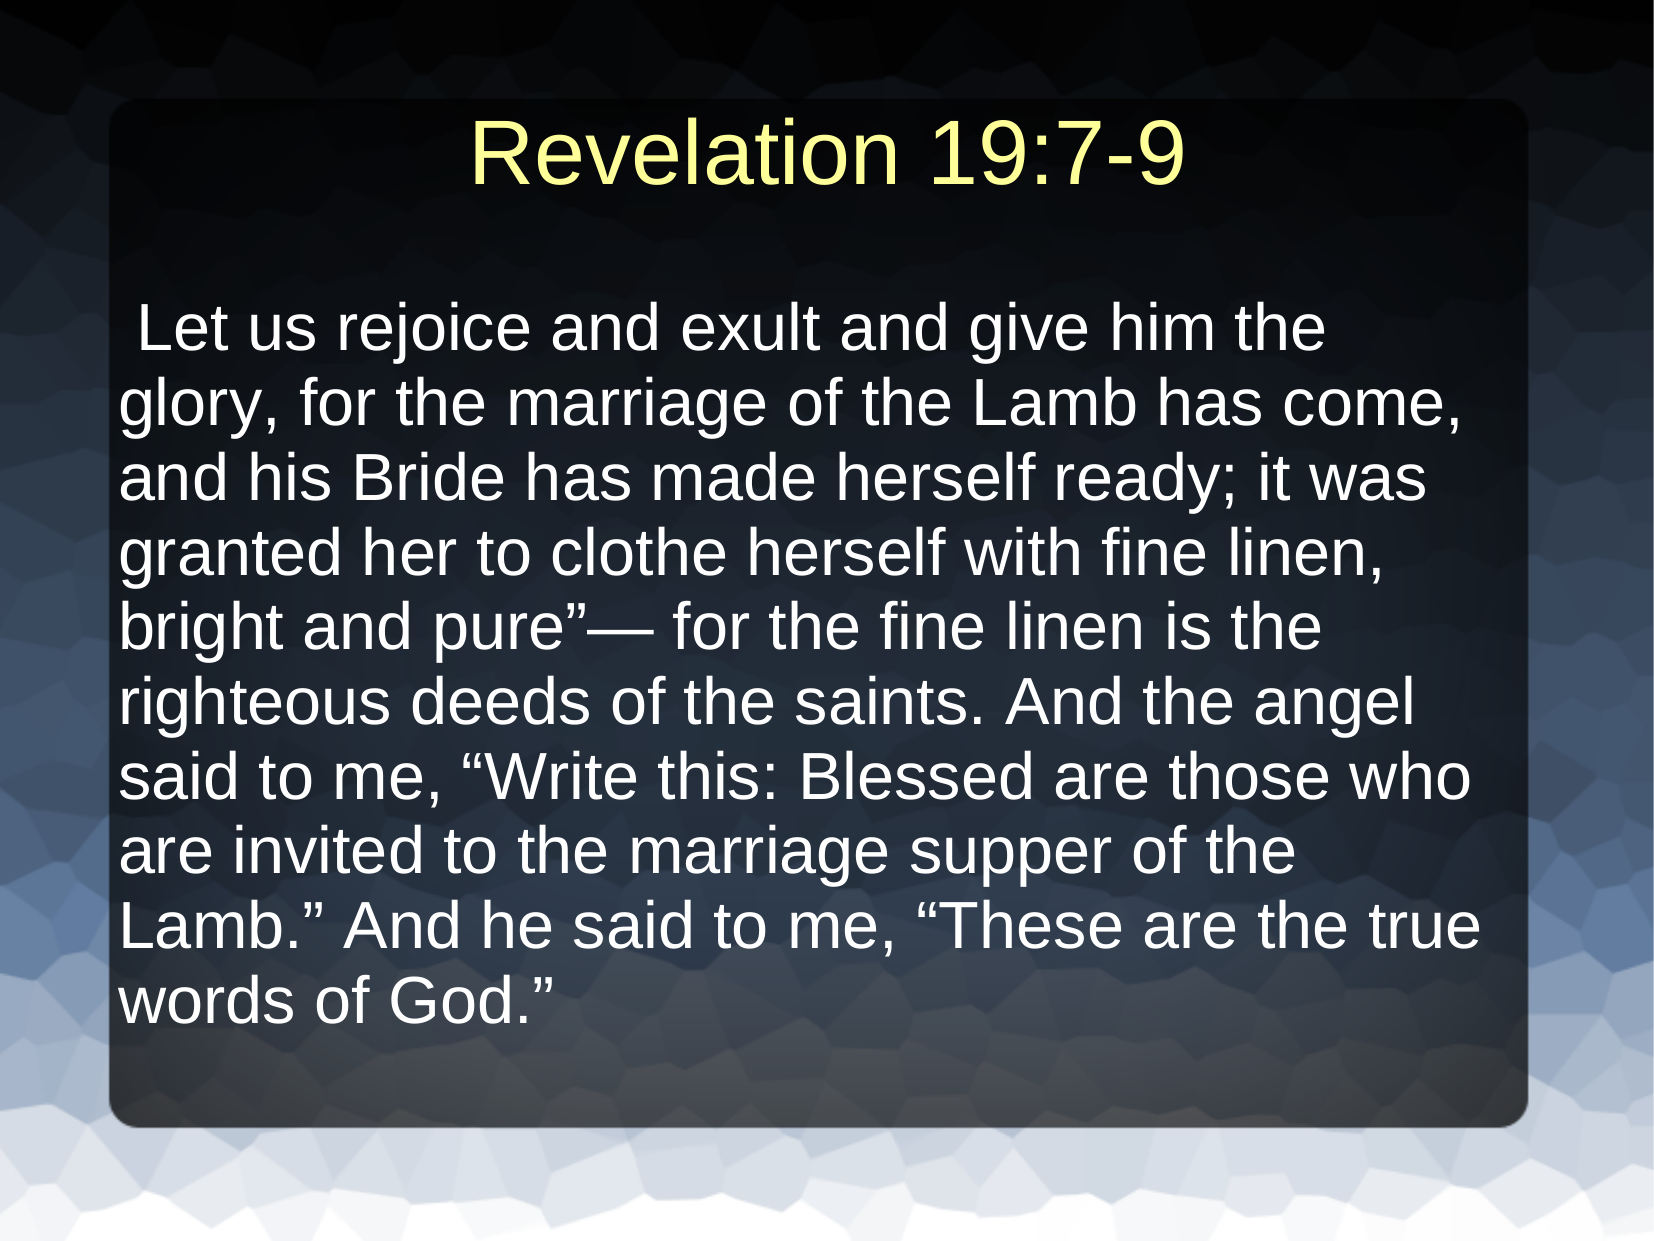

# Revelation 19:7-9
 Let us rejoice and exult and give him the glory, for the marriage of the Lamb has come, and his Bride has made herself ready; it was granted her to clothe herself with fine linen, bright and pure”— for the fine linen is the righteous deeds of the saints. And the angel said to me, “Write this: Blessed are those who are invited to the marriage supper of the Lamb.” And he said to me, “These are the true words of God.”